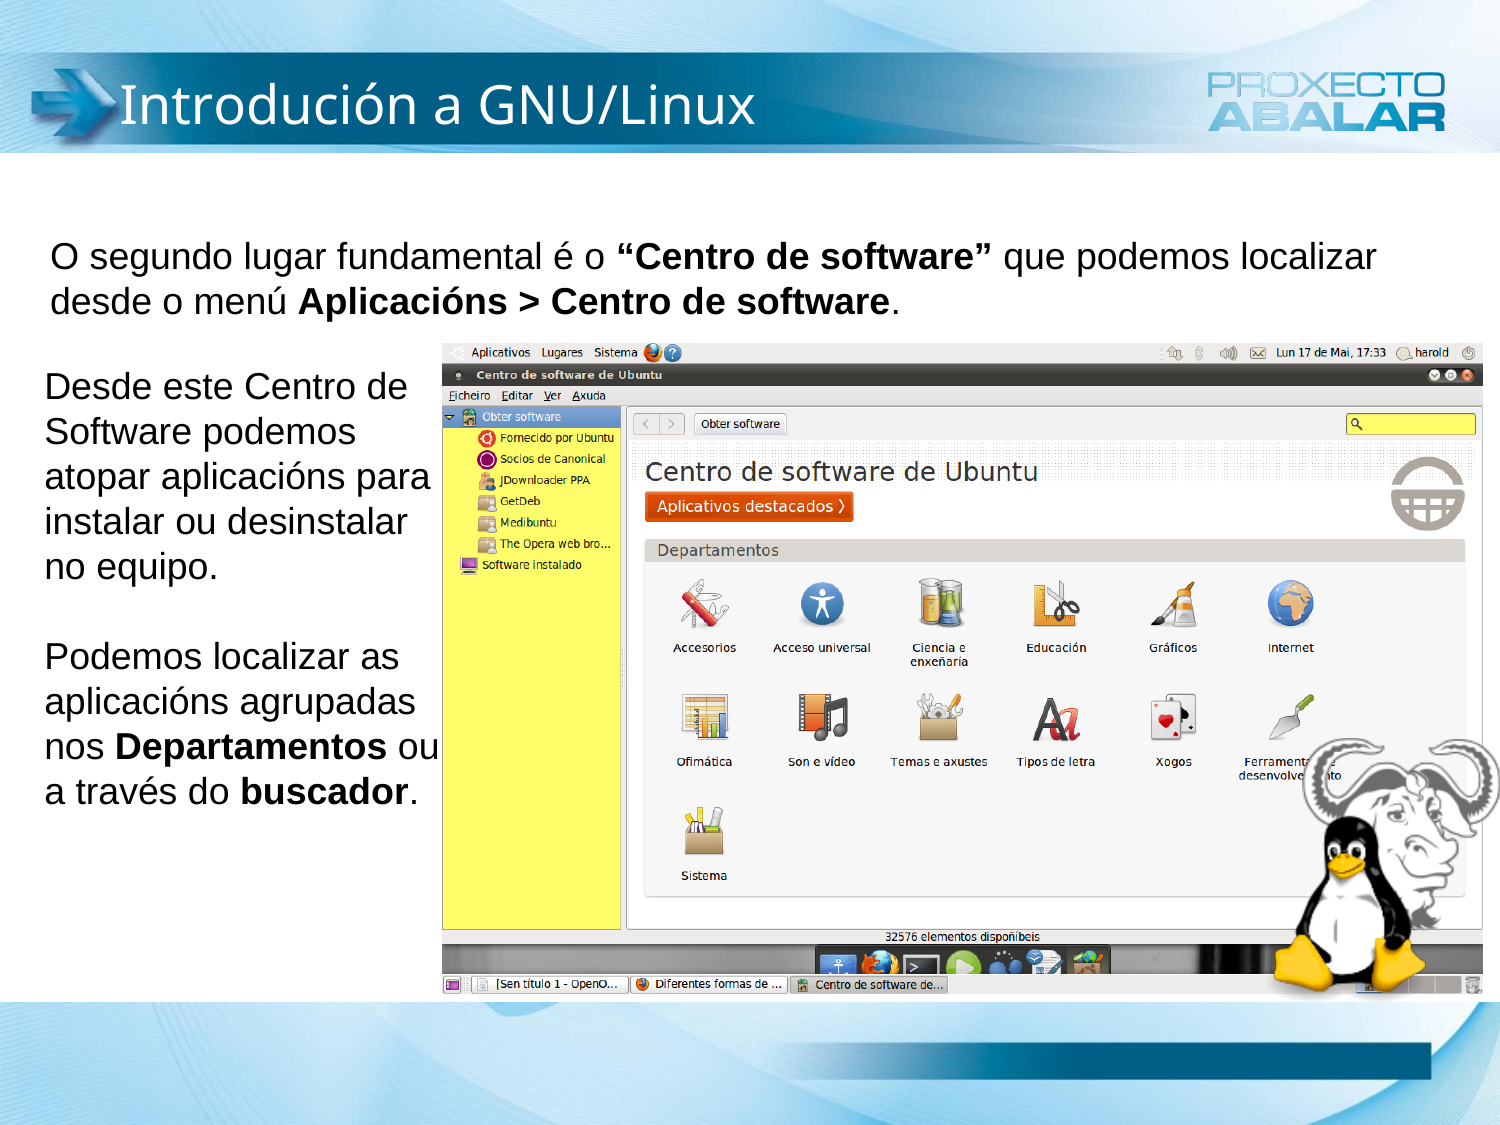

Introdución a GNU/Linux
O segundo lugar fundamental é o “Centro de software” que podemos localizar desde o menú Aplicacións > Centro de software.
Desde este Centro de Software podemos atopar aplicacións para instalar ou desinstalar no equipo.
Podemos localizar as aplicacións agrupadas nos Departamentos ou a través do buscador.